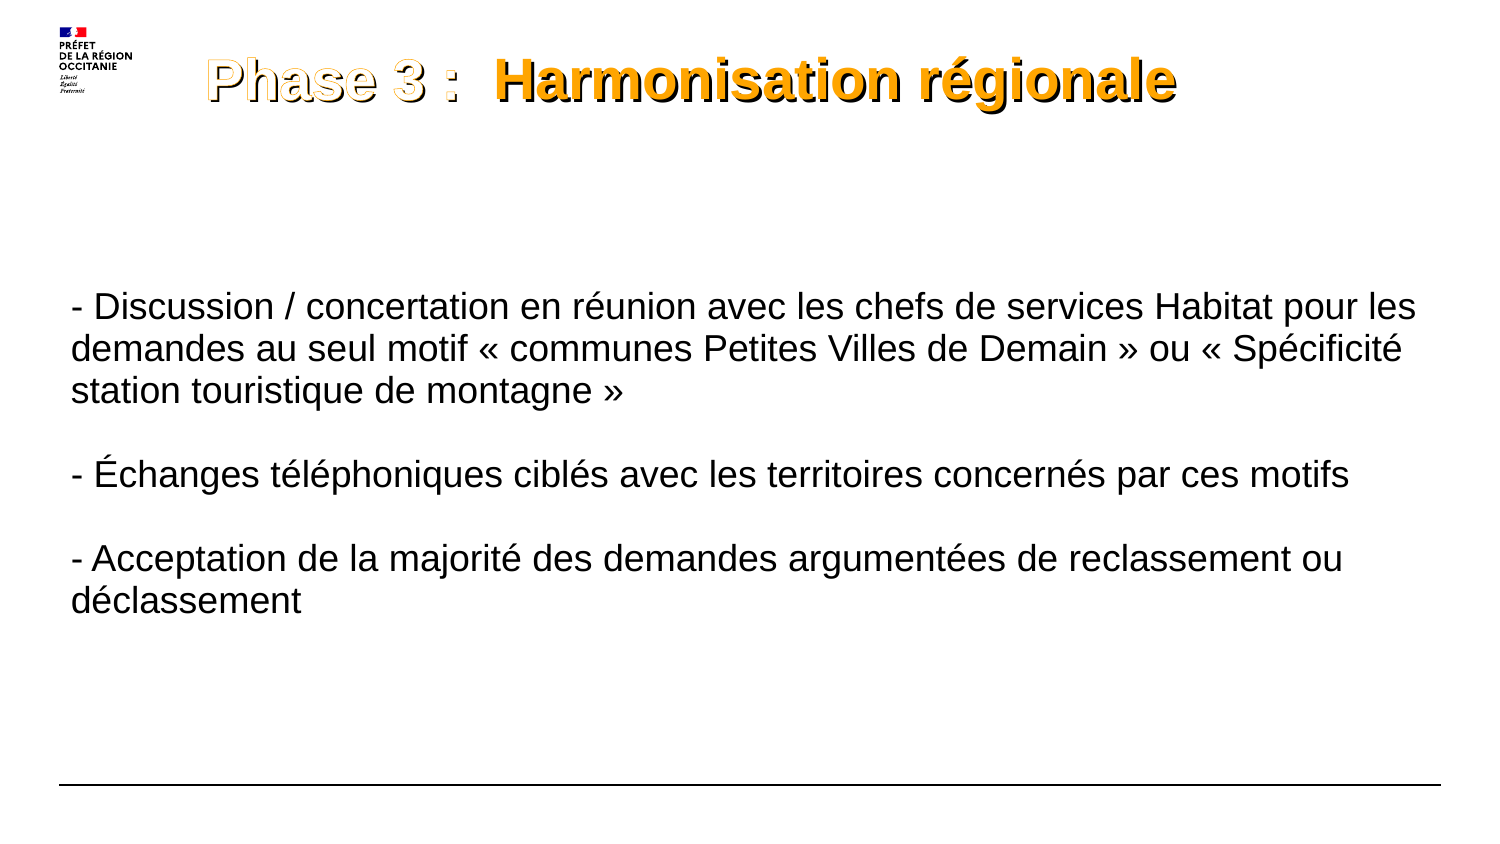

Phase 3 : Harmonisation régionale
# - Discussion / concertation en réunion avec les chefs de services Habitat pour les demandes au seul motif « communes Petites Villes de Demain » ou « Spécificité station touristique de montagne » - Échanges téléphoniques ciblés avec les territoires concernés par ces motifs - Acceptation de la majorité des demandes argumentées de reclassement ou déclassement